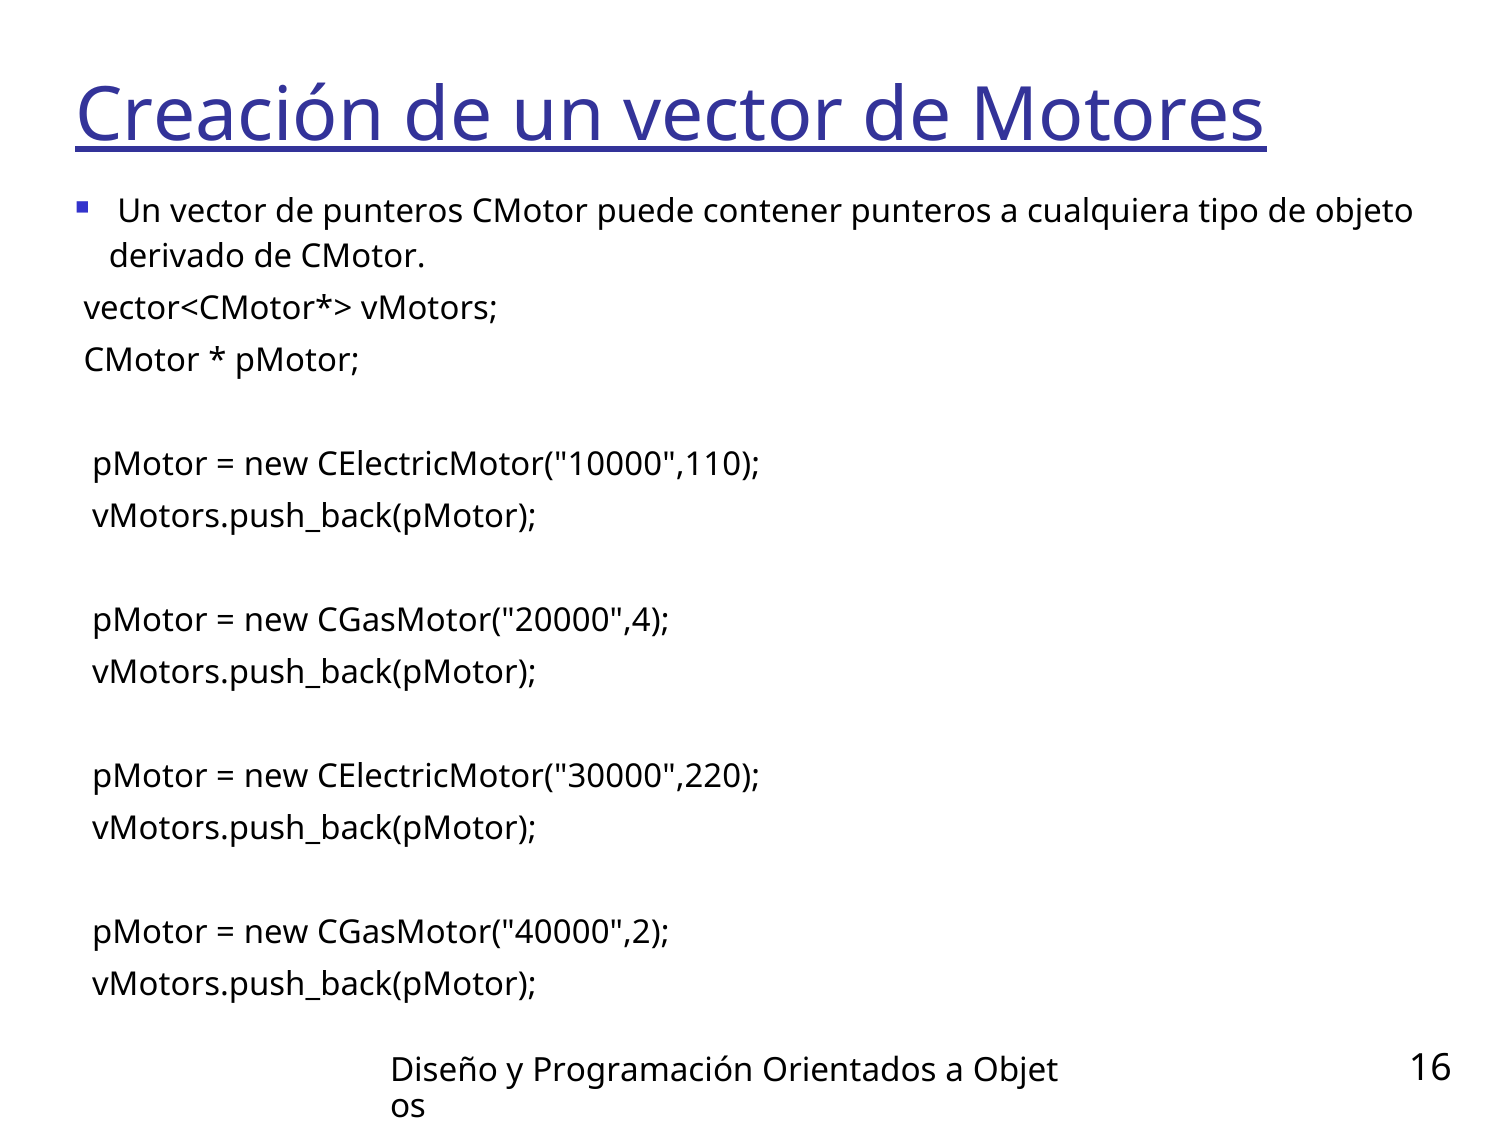

# Creación de un vector de Motores
 Un vector de punteros CMotor puede contener punteros a cualquiera tipo de objeto derivado de CMotor.
 vector<CMotor*> vMotors;
 CMotor * pMotor;
 pMotor = new CElectricMotor("10000",110);
 vMotors.push_back(pMotor);
 pMotor = new CGasMotor("20000",4);
 vMotors.push_back(pMotor);
 pMotor = new CElectricMotor("30000",220);
 vMotors.push_back(pMotor);
 pMotor = new CGasMotor("40000",2);
 vMotors.push_back(pMotor);
Diseño y Programación Orientados a Objetos
16